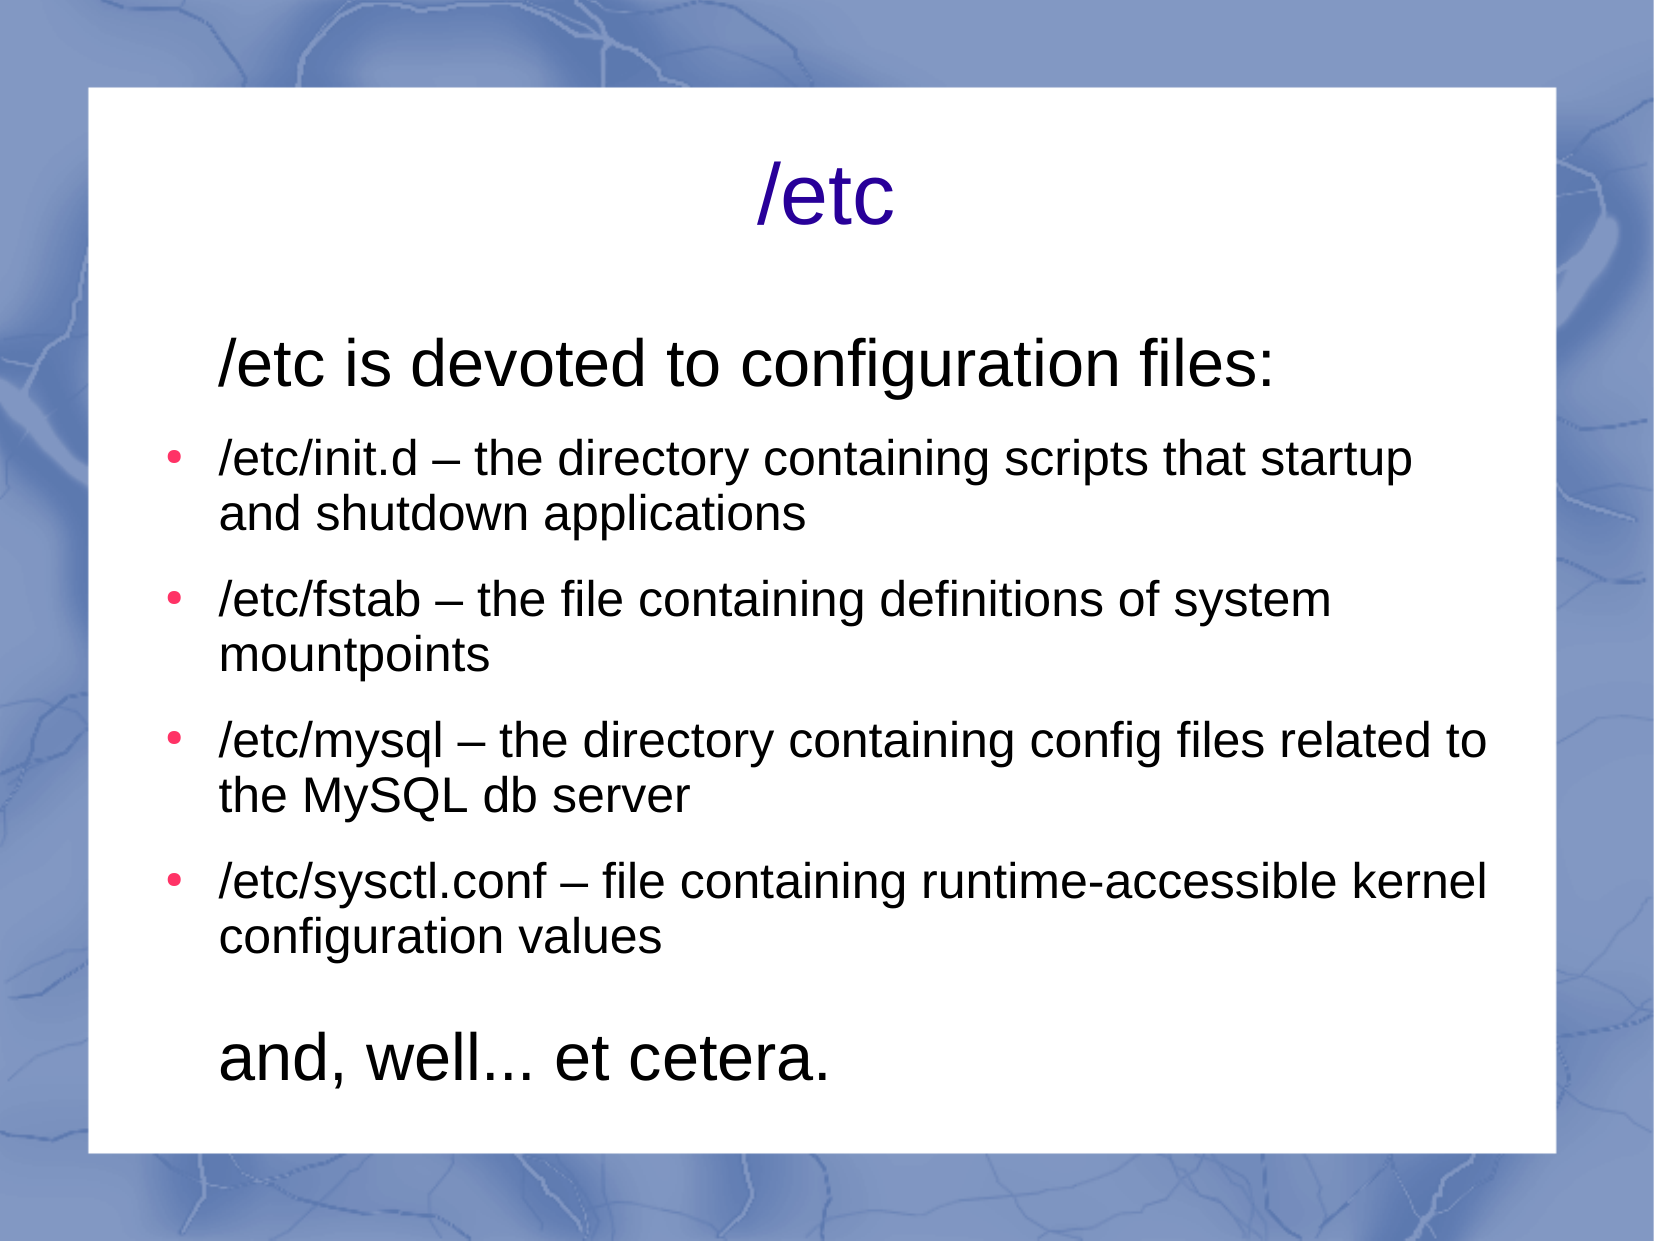

# /etc
/etc is devoted to configuration files:
/etc/init.d – the directory containing scripts that startup and shutdown applications
/etc/fstab – the file containing definitions of system mountpoints
/etc/mysql – the directory containing config files related to the MySQL db server
/etc/sysctl.conf – file containing runtime-accessible kernel configuration values
and, well... et cetera.